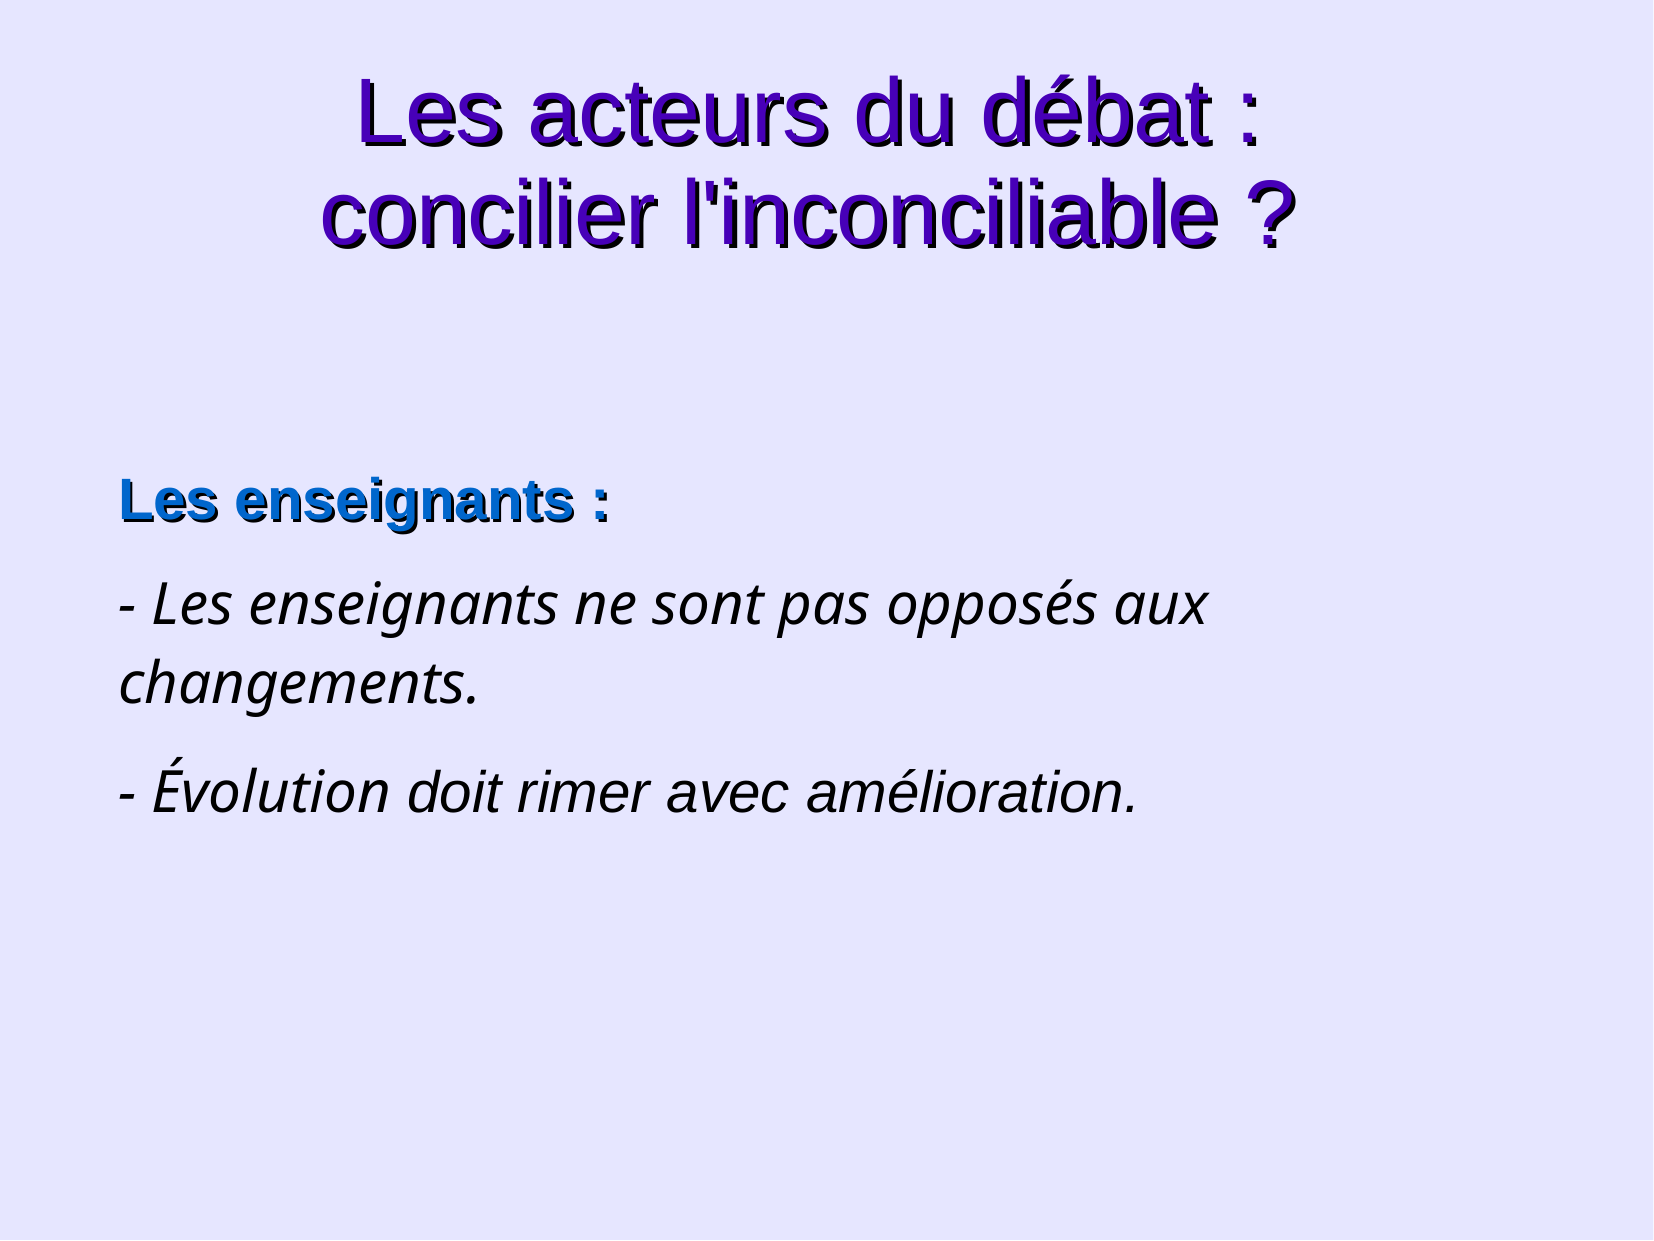

# Les acteurs du débat : concilier l'inconciliable ?
Les enseignants :
- Les enseignants ne sont pas opposés aux changements.
- Évolution doit rimer avec amélioration.